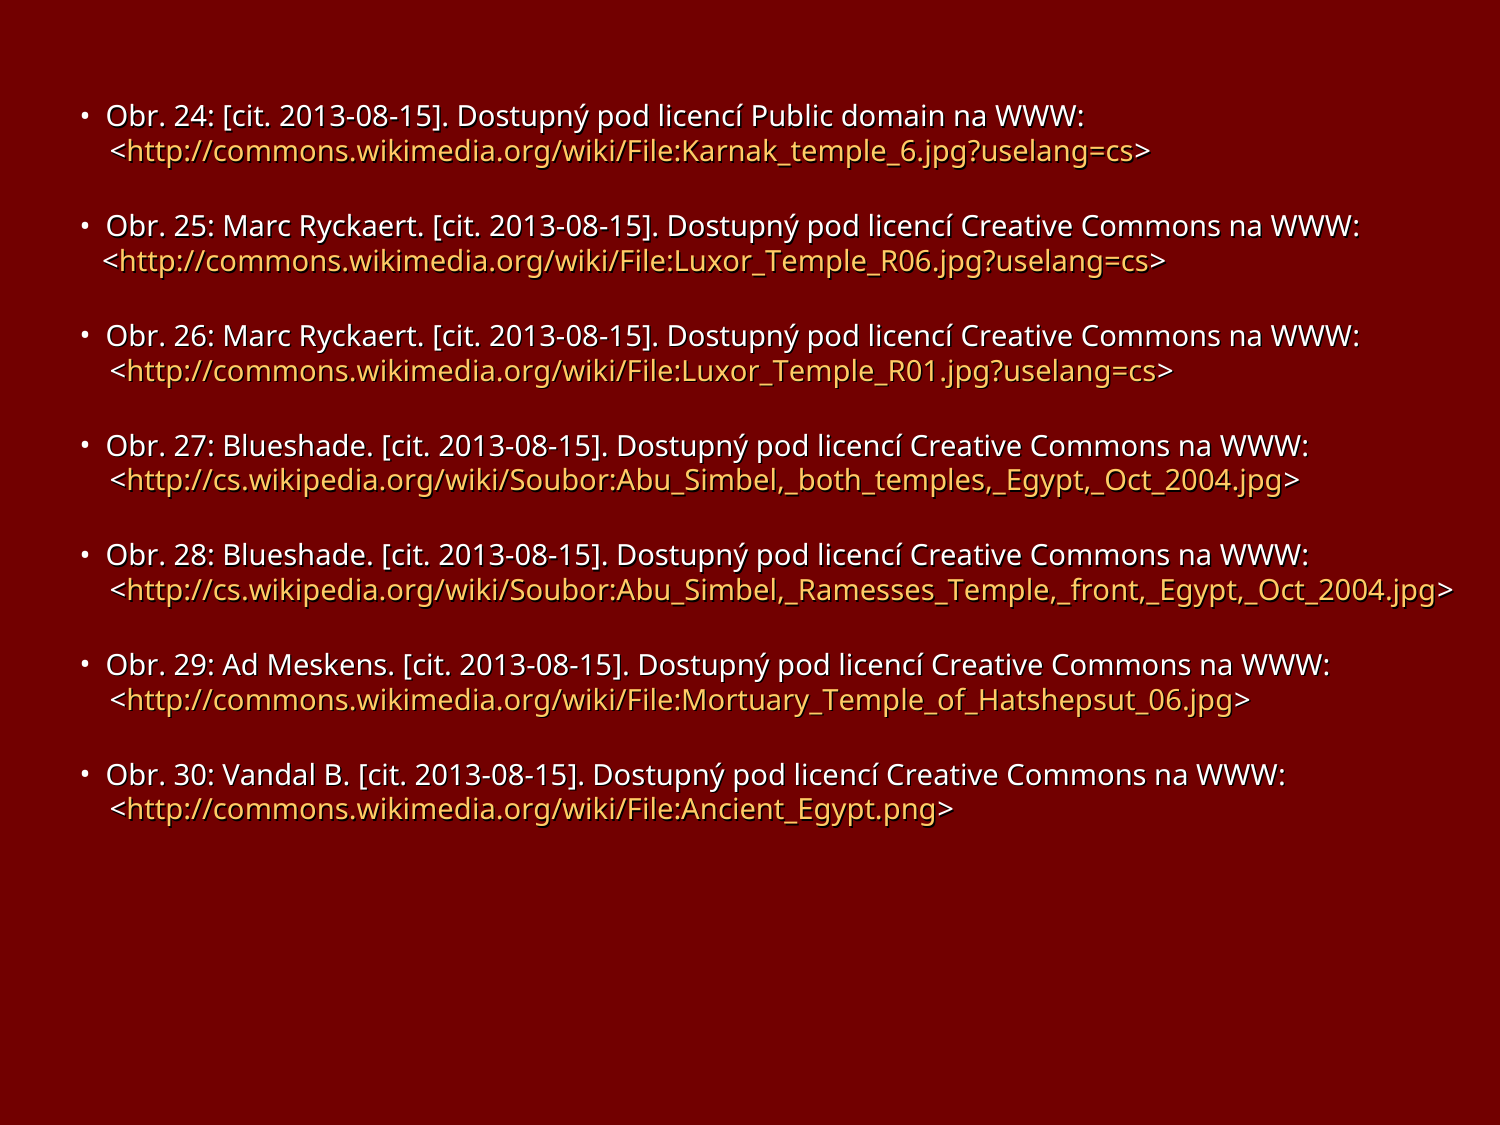

Obr. 24: [cit. 2013-08-15]. Dostupný pod licencí Public domain na WWW:
 <http://commons.wikimedia.org/wiki/File:Karnak_temple_6.jpg?uselang=cs>
 Obr. 25: Marc Ryckaert. [cit. 2013-08-15]. Dostupný pod licencí Creative Commons na WWW:
 <http://commons.wikimedia.org/wiki/File:Luxor_Temple_R06.jpg?uselang=cs>
 Obr. 26: Marc Ryckaert. [cit. 2013-08-15]. Dostupný pod licencí Creative Commons na WWW:
 <http://commons.wikimedia.org/wiki/File:Luxor_Temple_R01.jpg?uselang=cs>
 Obr. 27: Blueshade. [cit. 2013-08-15]. Dostupný pod licencí Creative Commons na WWW:
 <http://cs.wikipedia.org/wiki/Soubor:Abu_Simbel,_both_temples,_Egypt,_Oct_2004.jpg>
 Obr. 28: Blueshade. [cit. 2013-08-15]. Dostupný pod licencí Creative Commons na WWW:
 <http://cs.wikipedia.org/wiki/Soubor:Abu_Simbel,_Ramesses_Temple,_front,_Egypt,_Oct_2004.jpg>
 Obr. 29: Ad Meskens. [cit. 2013-08-15]. Dostupný pod licencí Creative Commons na WWW:
 <http://commons.wikimedia.org/wiki/File:Mortuary_Temple_of_Hatshepsut_06.jpg>
 Obr. 30: Vandal B. [cit. 2013-08-15]. Dostupný pod licencí Creative Commons na WWW:
 <http://commons.wikimedia.org/wiki/File:Ancient_Egypt.png>